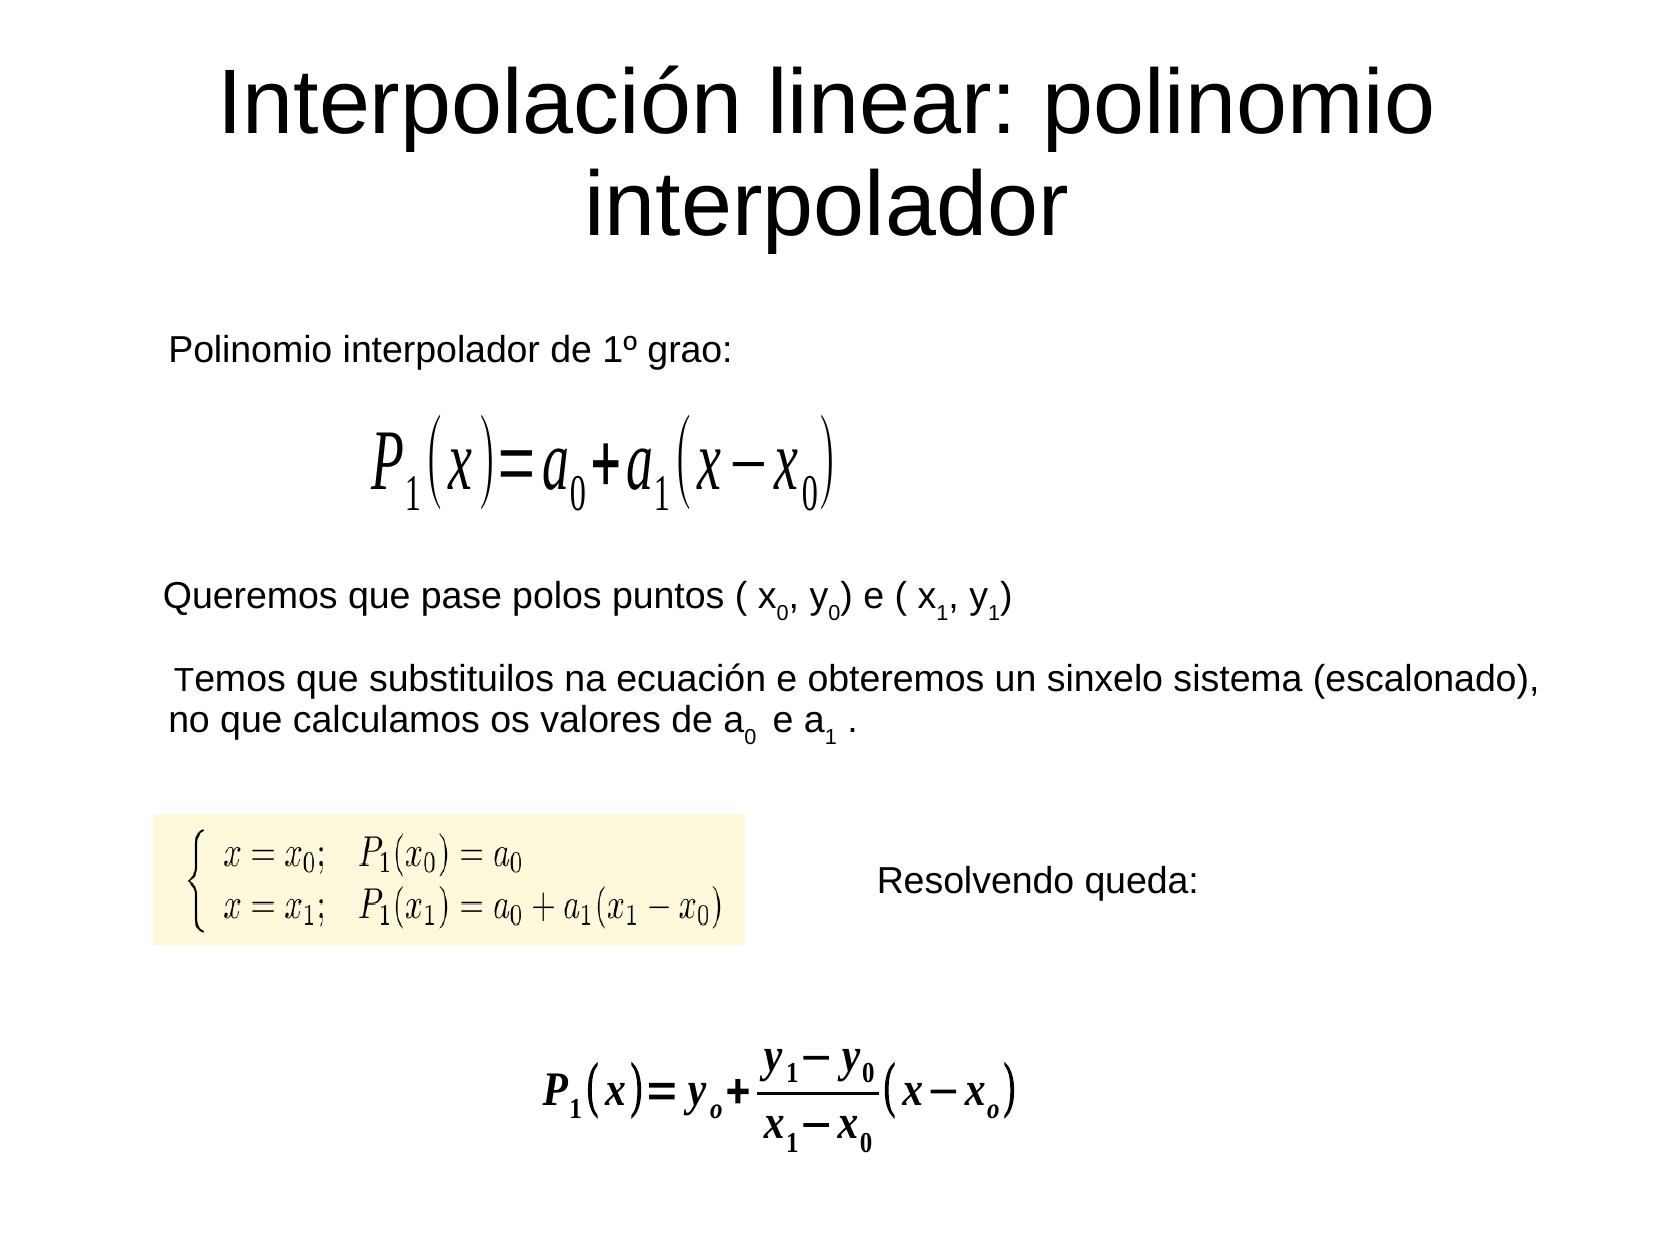

# Interpolación linear: polinomio interpolador
Polinomio interpolador de 1º grao:
Queremos que pase polos puntos ( x0, y0) e ( x1, y1)
 Temos que substituilos na ecuación e obteremos un sinxelo sistema (escalonado), no que calculamos os valores de a0 e a1 .
Resolvendo queda: